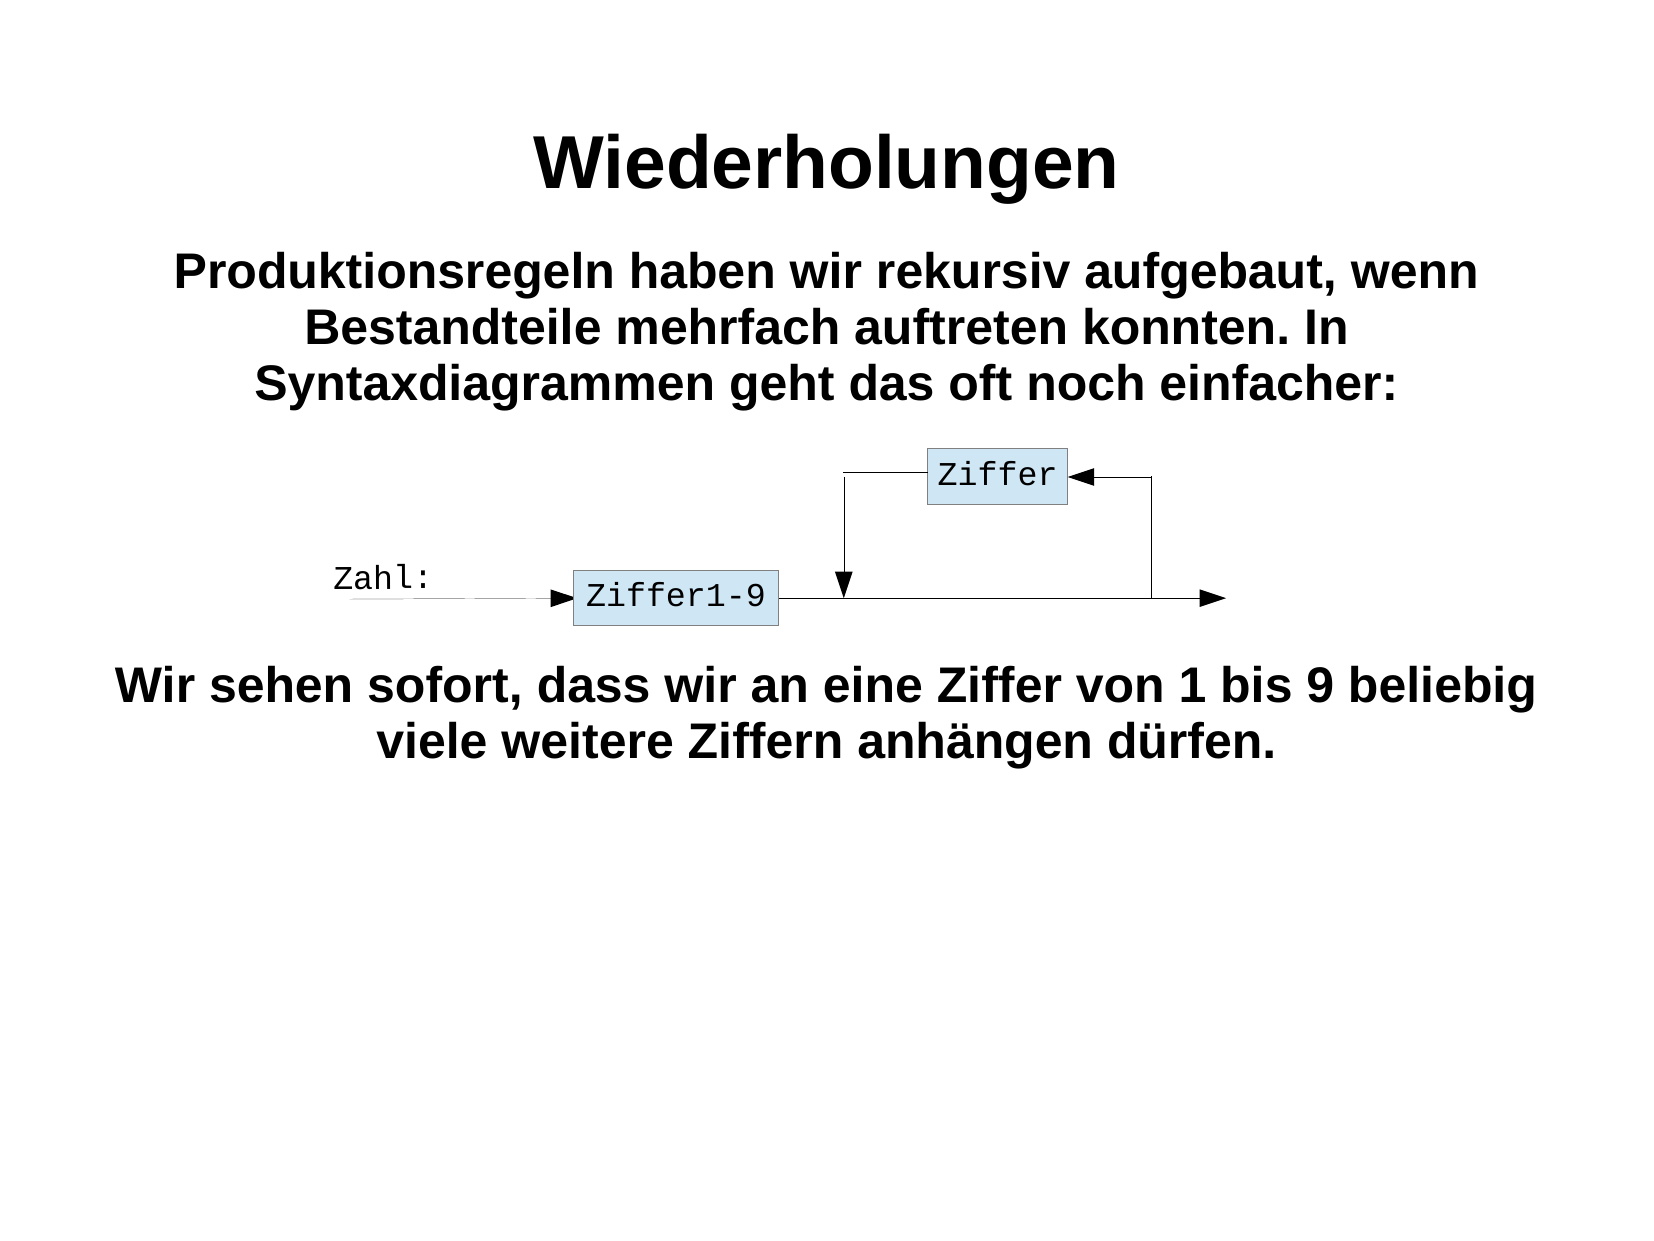

# Wiederholungen
Produktionsregeln haben wir rekursiv aufgebaut, wenn Bestandteile mehrfach auftreten konnten. In Syntaxdiagrammen geht das oft noch einfacher:
Ziffer
Ziffer1-9
Zahl:
Wir sehen sofort, dass wir an eine Ziffer von 1 bis 9 beliebig viele weitere Ziffern anhängen dürfen.